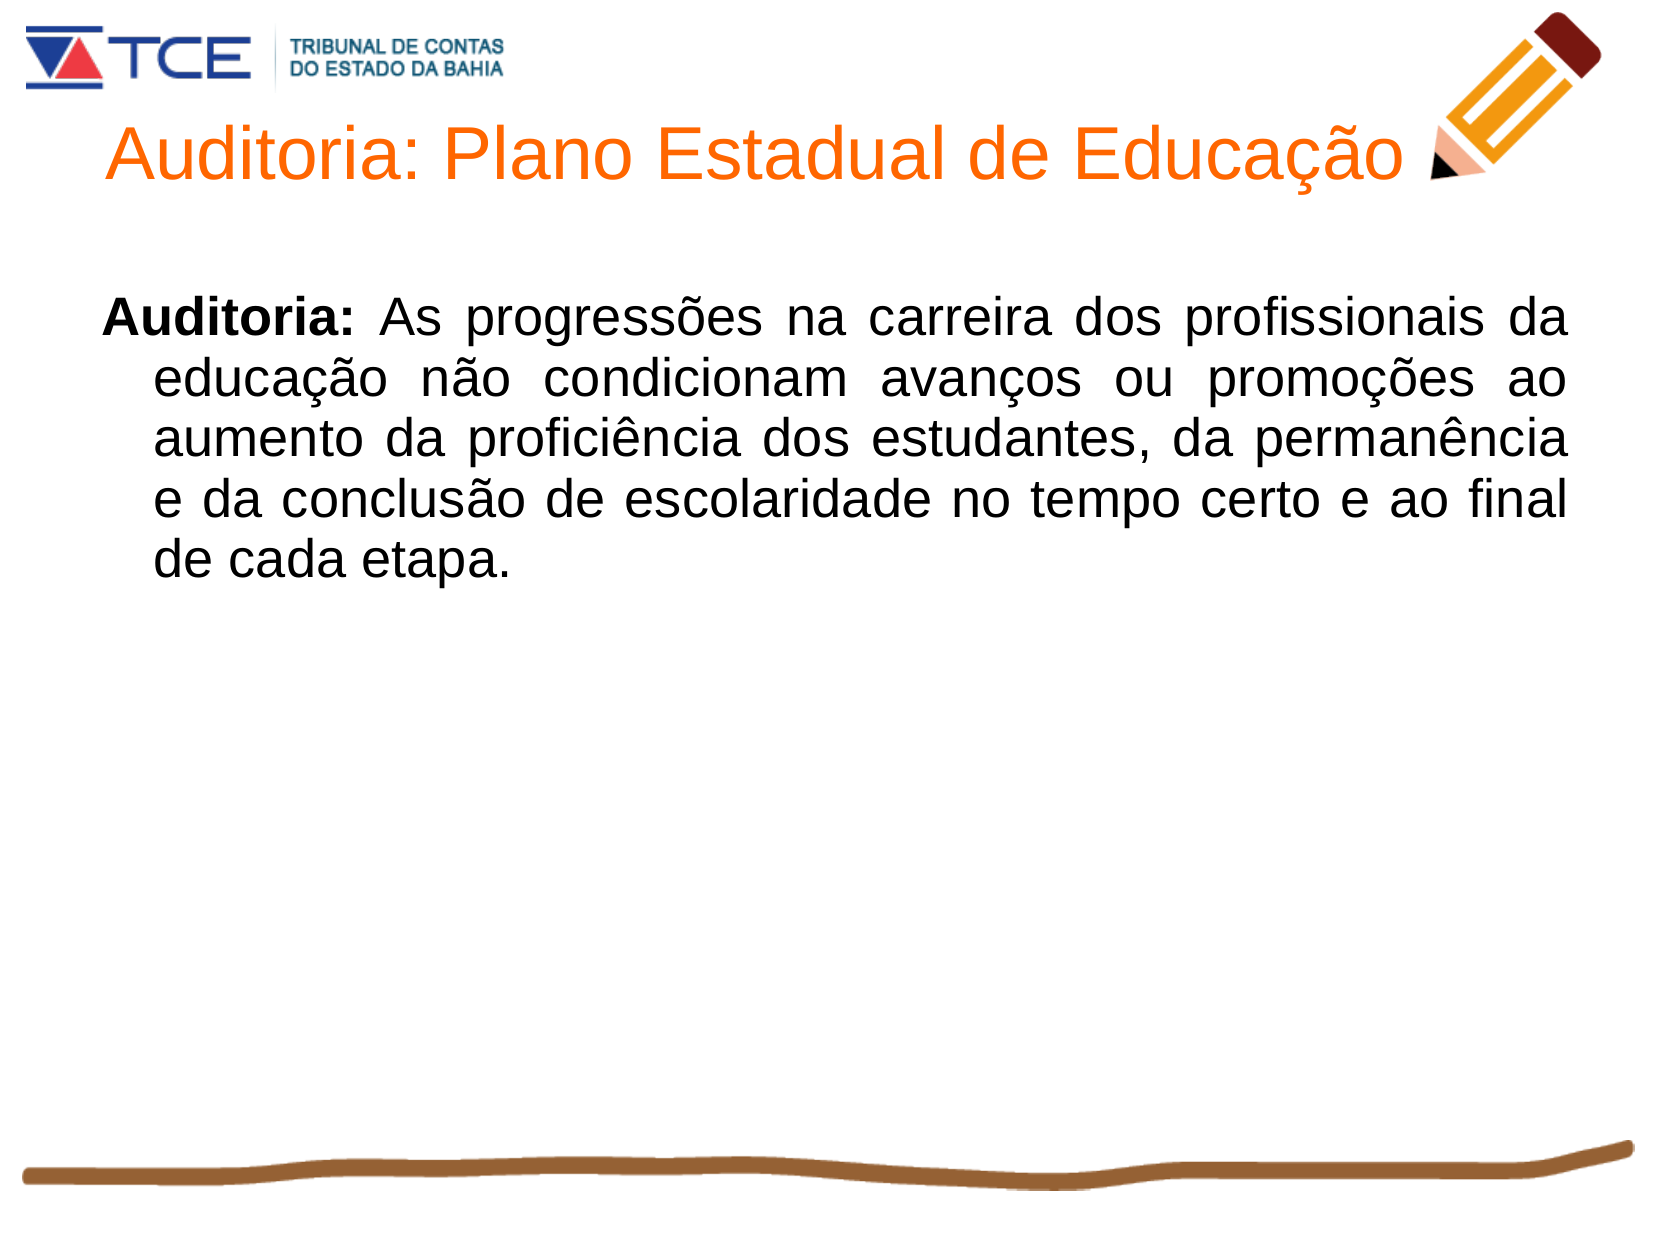

# Auditoria: Plano Estadual de Educação
Auditoria: As progressões na carreira dos profissionais da educação não condicionam avanços ou promoções ao aumento da proficiência dos estudantes, da permanência e da conclusão de escolaridade no tempo certo e ao final de cada etapa.